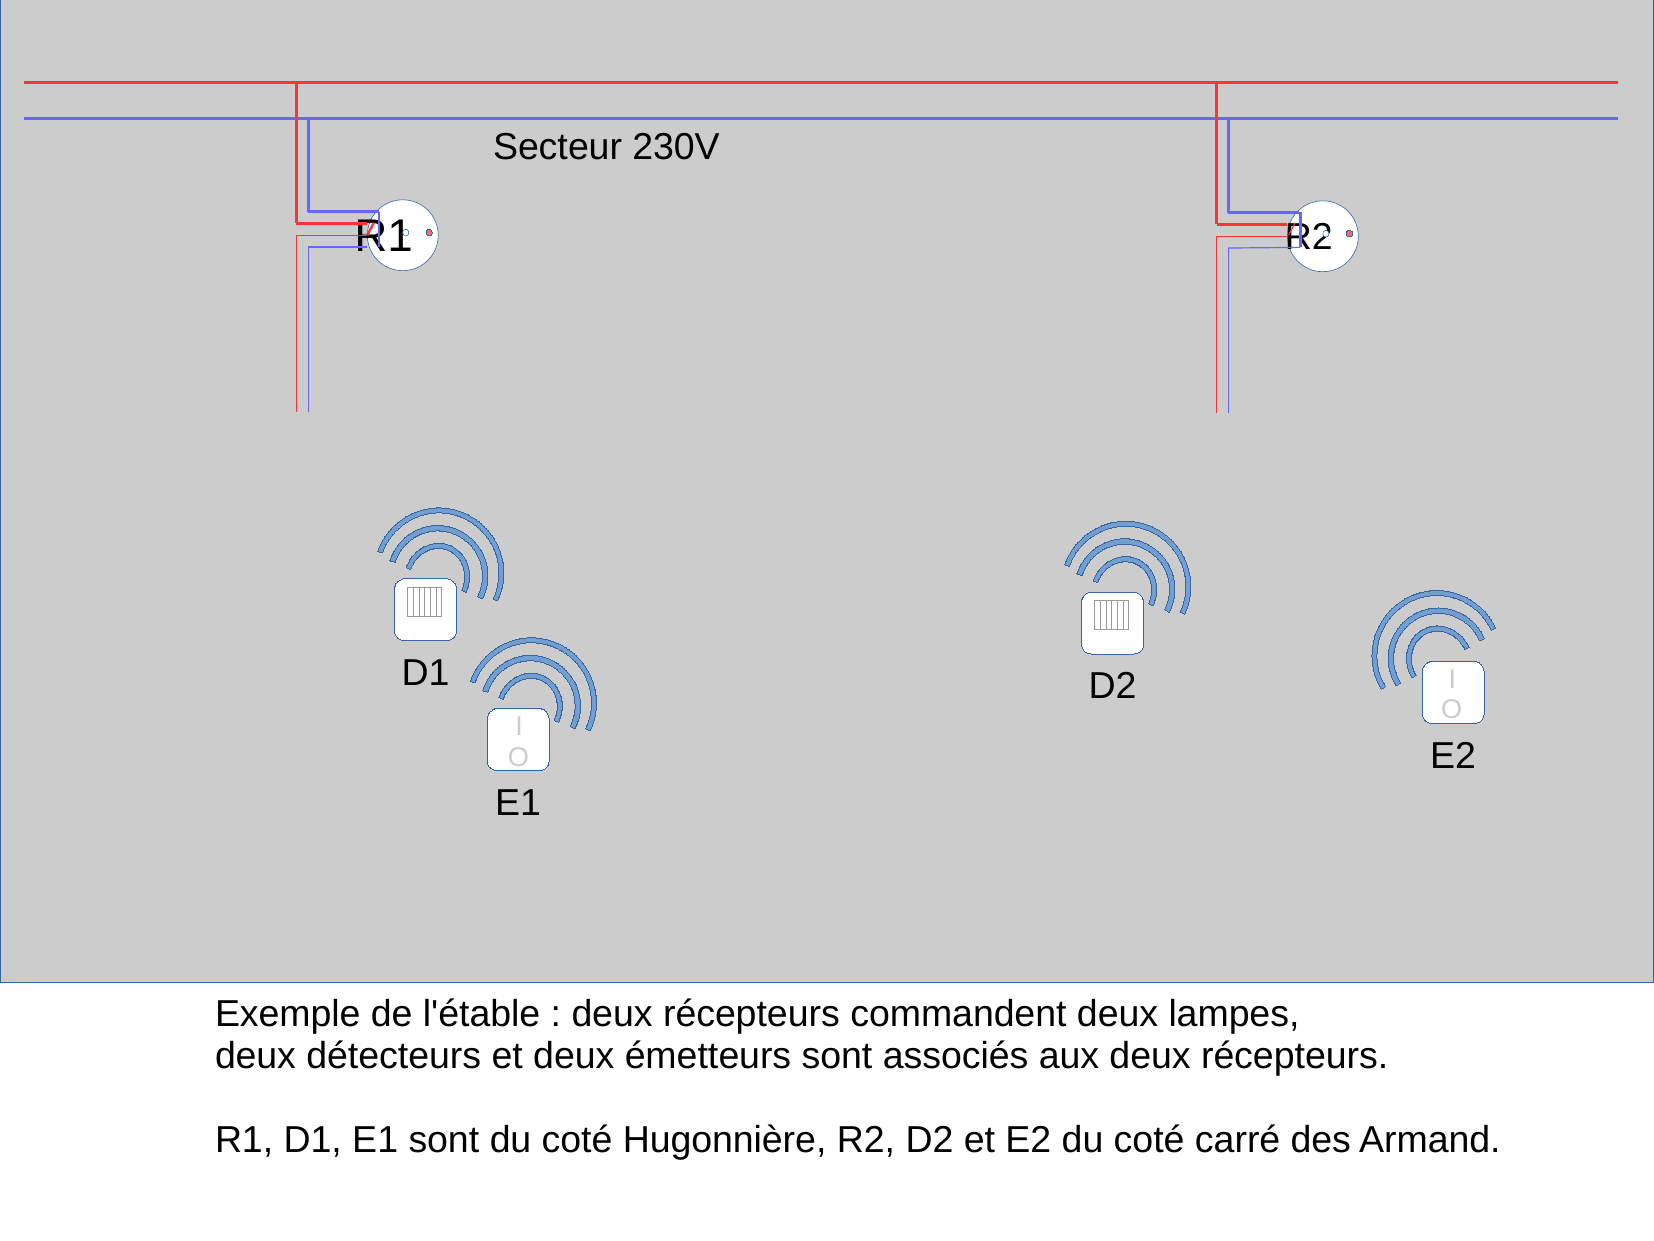

Secteur 230V
R1
R2
D1
D2
 I
O
E2
E1
 I
O
Exemple de l'étable : deux récepteurs commandent deux lampes,
deux détecteurs et deux émetteurs sont associés aux deux récepteurs.
R1, D1, E1 sont du coté Hugonnière, R2, D2 et E2 du coté carré des Armand.